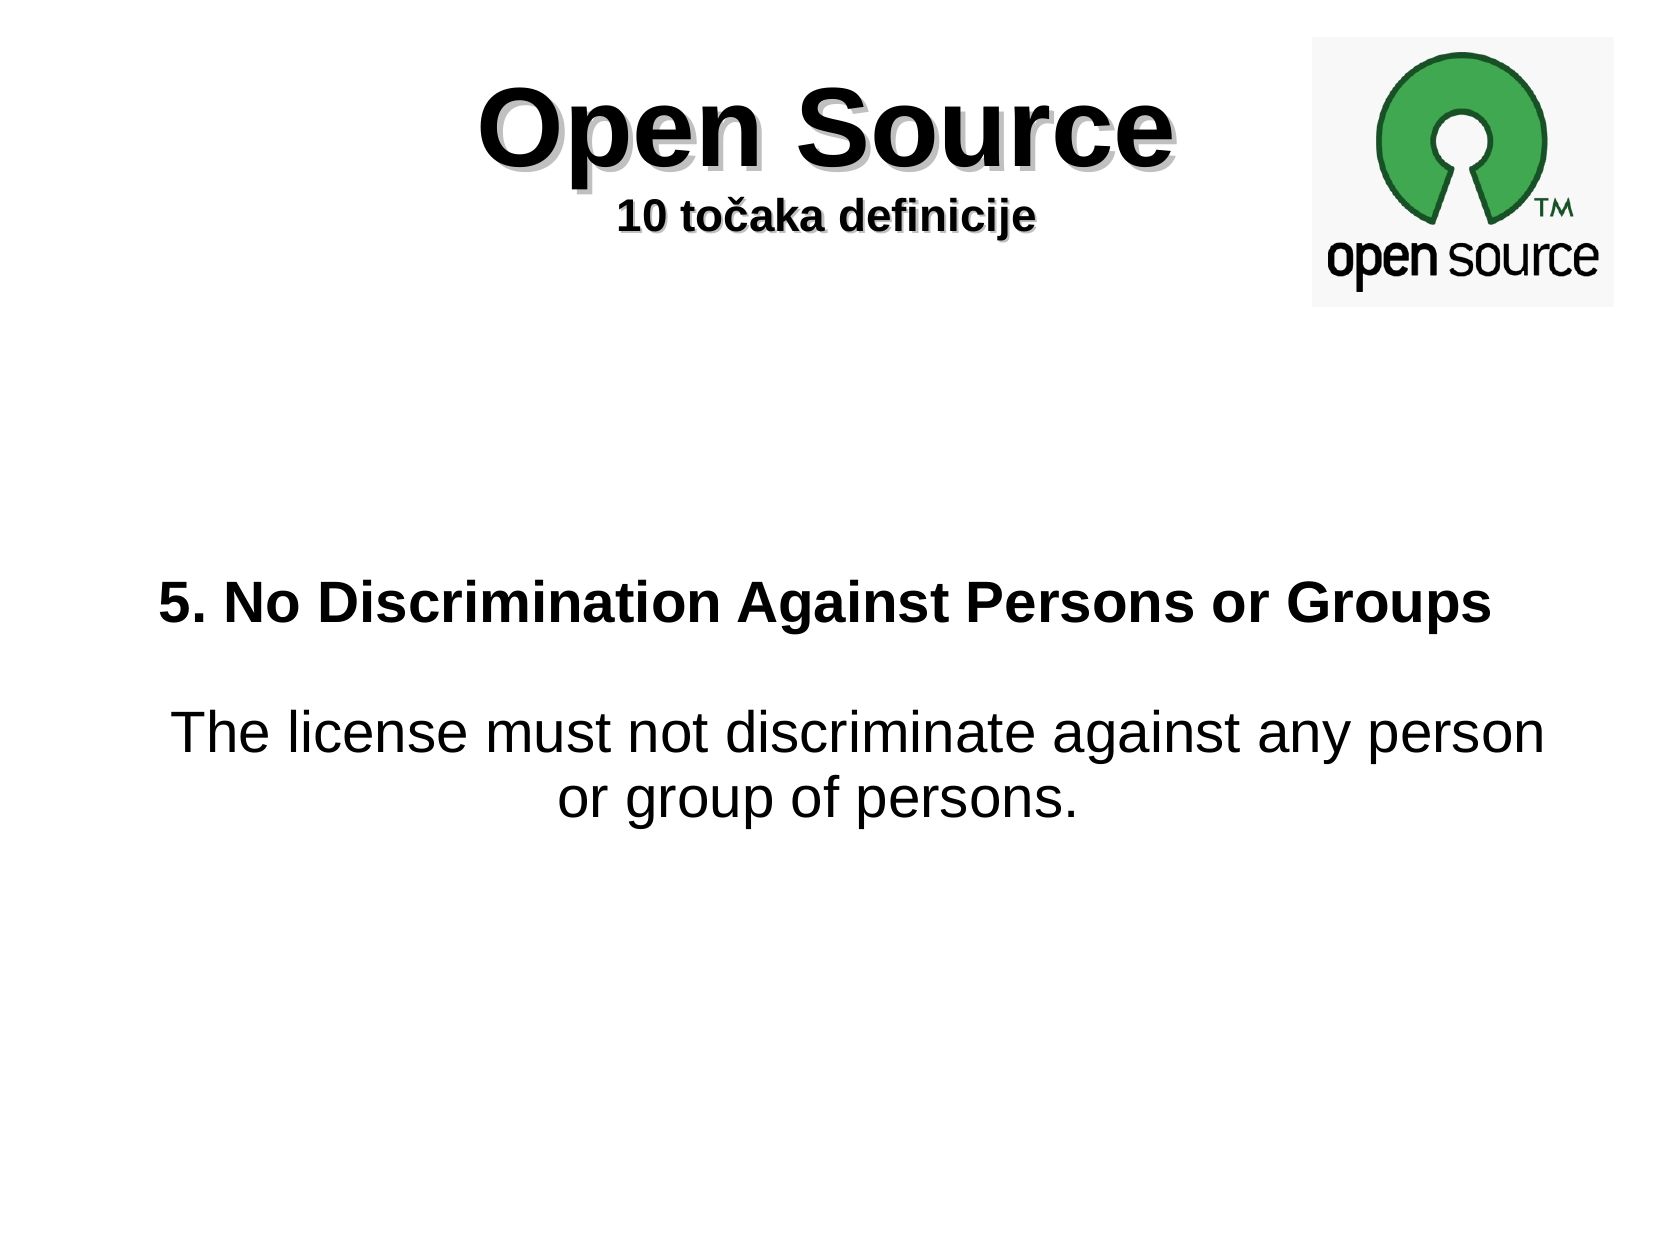

Open Source
10 točaka definicije
# 5. No Discrimination Against Persons or Groups
 The license must not discriminate against any person or group of persons.